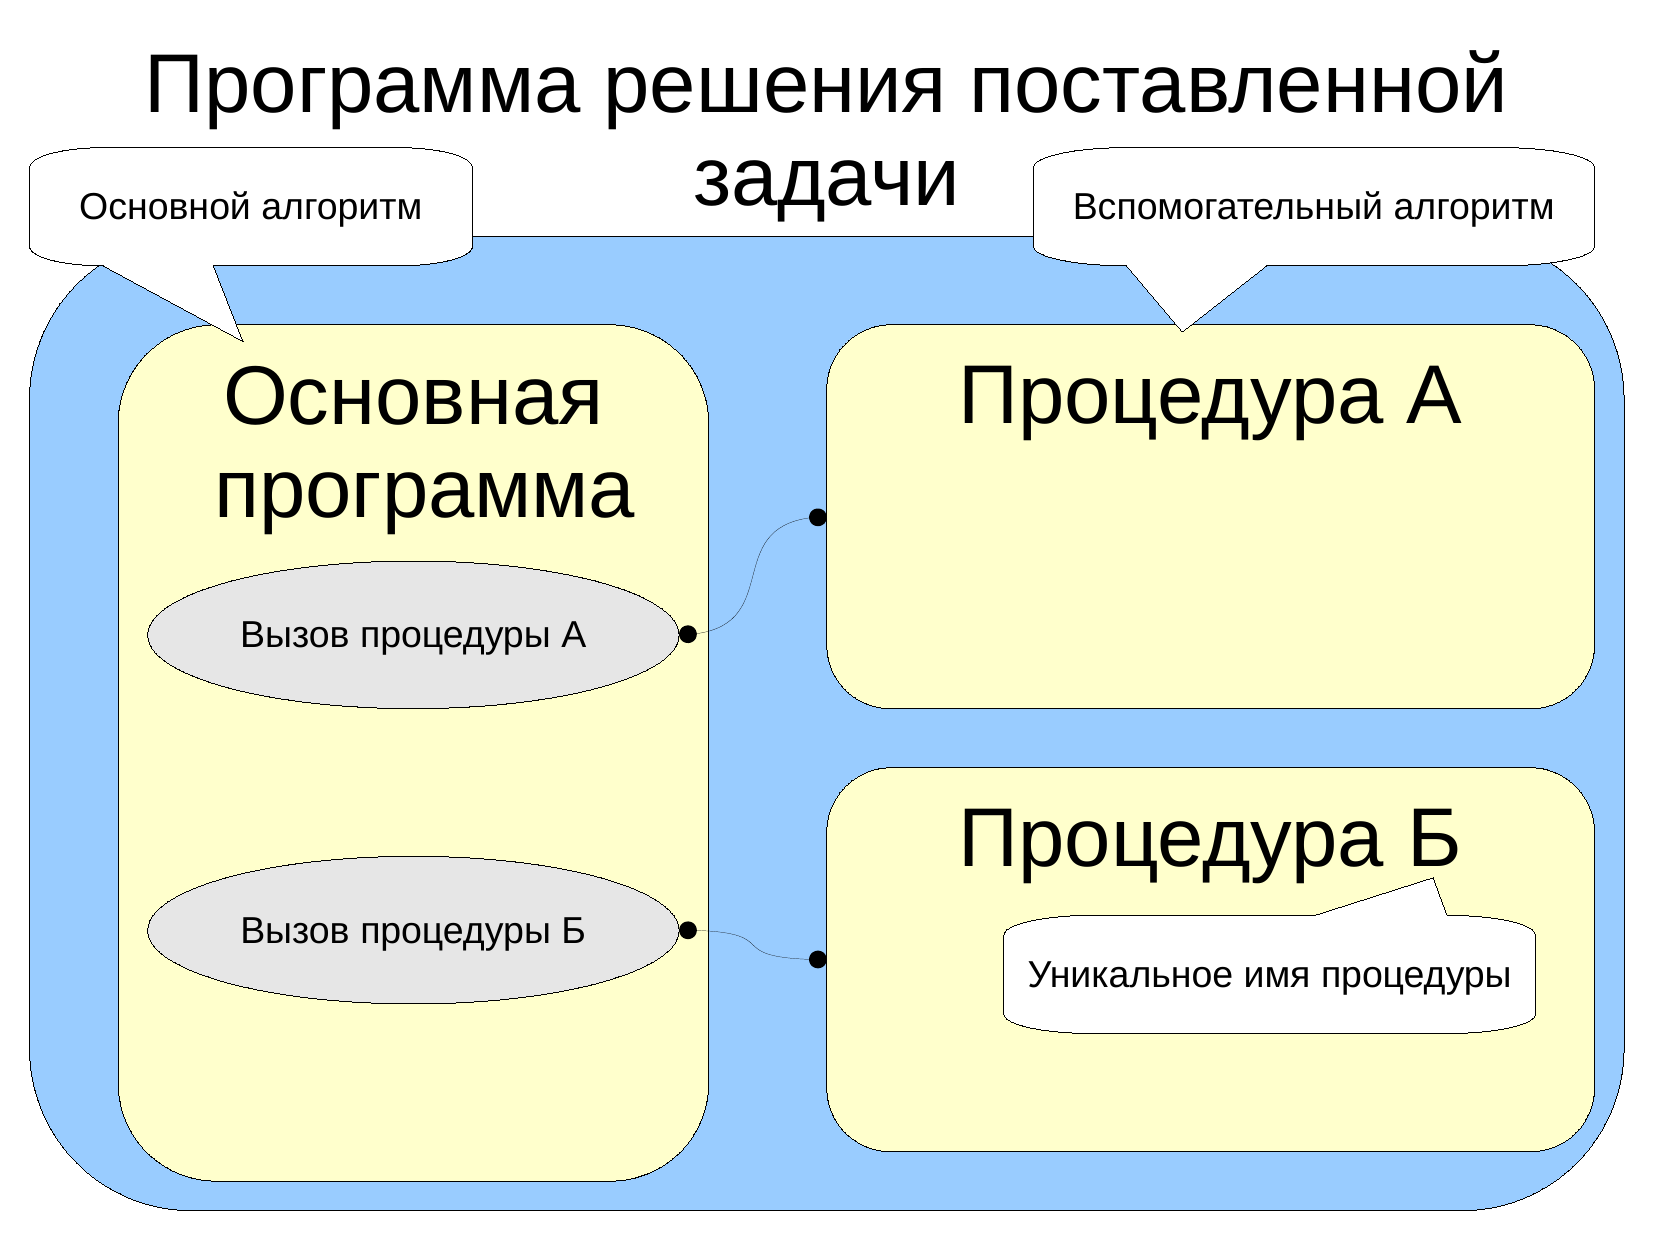

Программа решения поставленной задачи
Основной алгоритм
Вспомогательный алгоритм
Основная
 программа
Процедура А
Вызов процедуры А
Процедура Б
Вызов процедуры Б
Уникальное имя процедуры